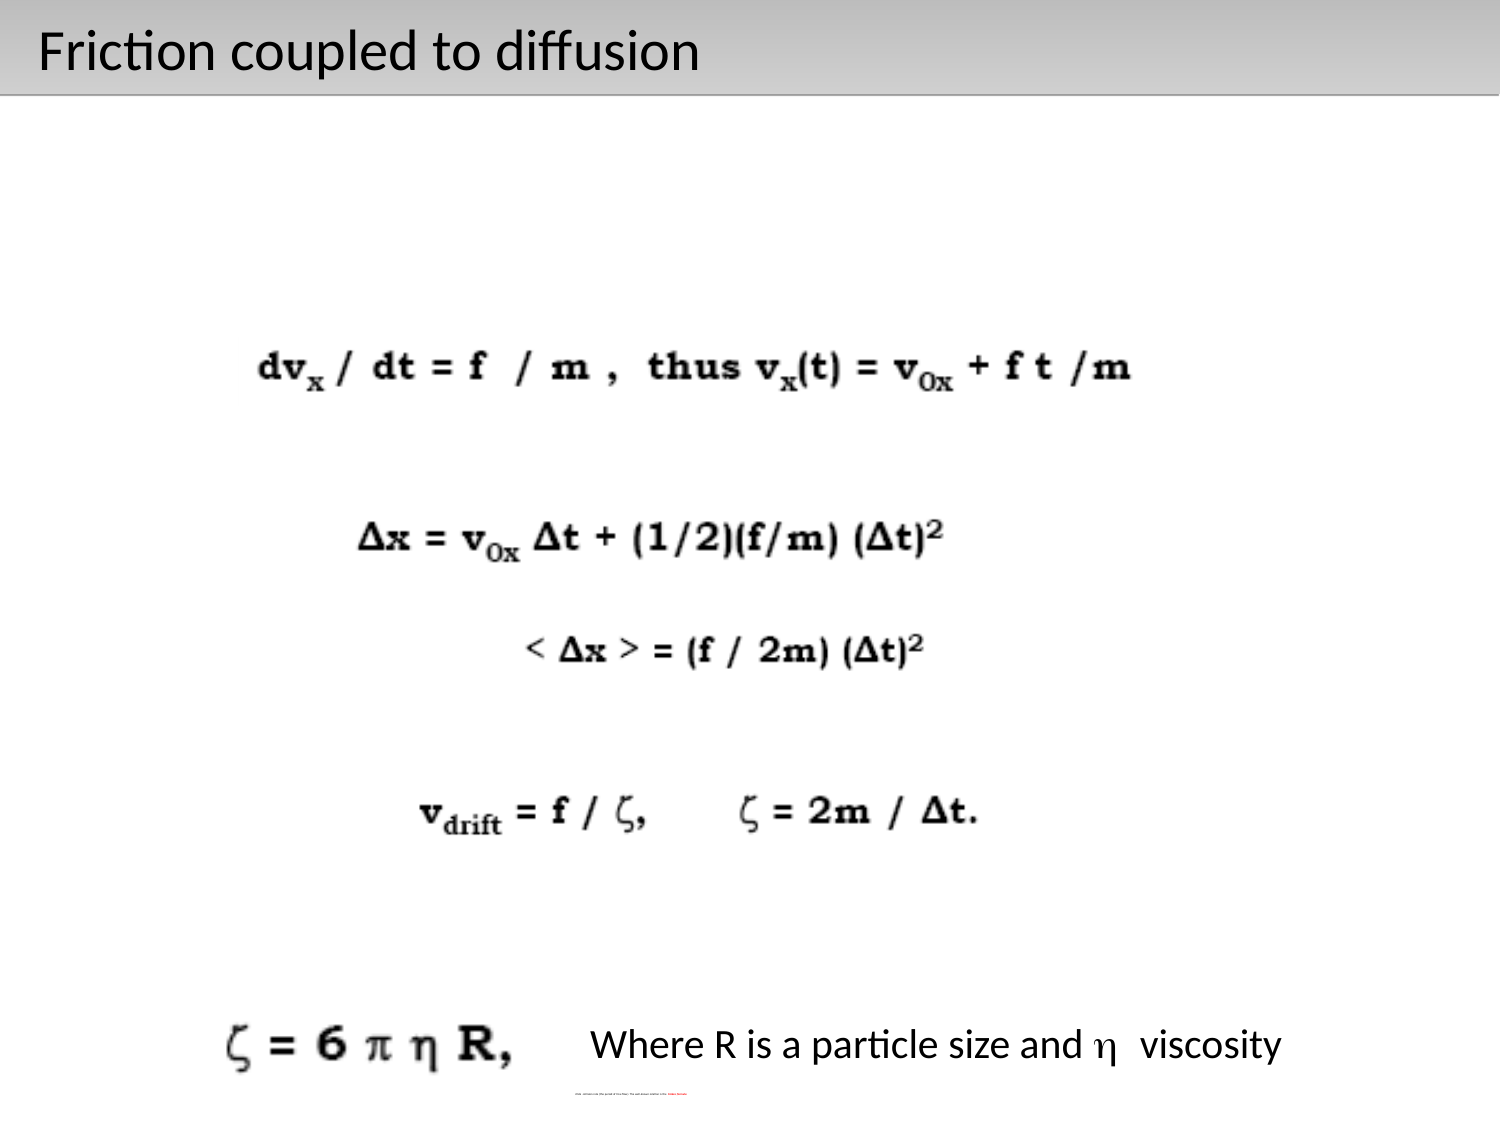

# Friction coupled to diffusion
Where R is a particle size and h viscosity
Consider a time period Δt
Suppose only one collision to occur during Δt
Between collisions, there is free flow subject to force f (e.g. gravitation).
Then
The resulting uniformly accelerating motion of the particle is then
The average
This implies that there is a net drift velocity equal to (Δx/Δt), which is
The friction coefficient ζ hence depends on e.g. the inter-particle collision rate (the period of free flow). The well-known relation is the Stokes formula